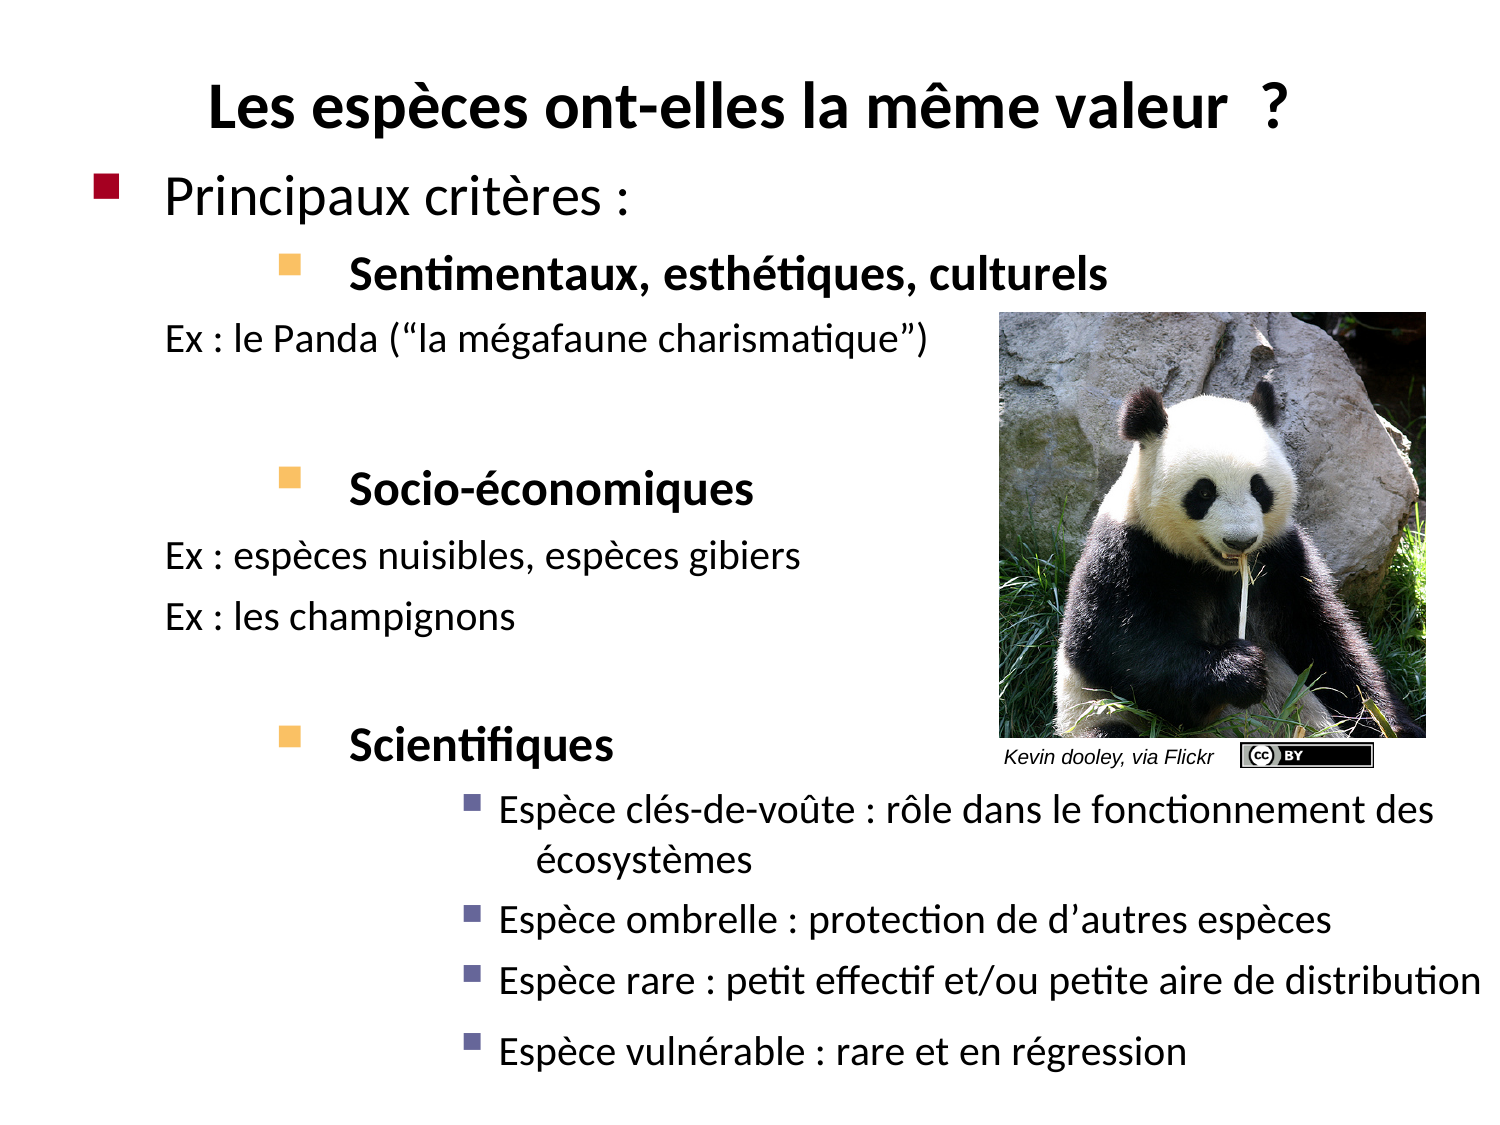

# Les espèces ont-elles la même valeur ?
Principaux critères :
Sentimentaux, esthétiques, culturels
Ex : le Panda (“la mégafaune charismatique”)
Socio-économiques
Ex : espèces nuisibles, espèces gibiers
Ex : les champignons
Scientifiques
Espèce clés-de-voûte : rôle dans le fonctionnement des écosystèmes
Espèce ombrelle : protection de d’autres espèces
Espèce rare : petit effectif et/ou petite aire de distribution
Espèce vulnérable : rare et en régression
Kevin dooley, via Flickr